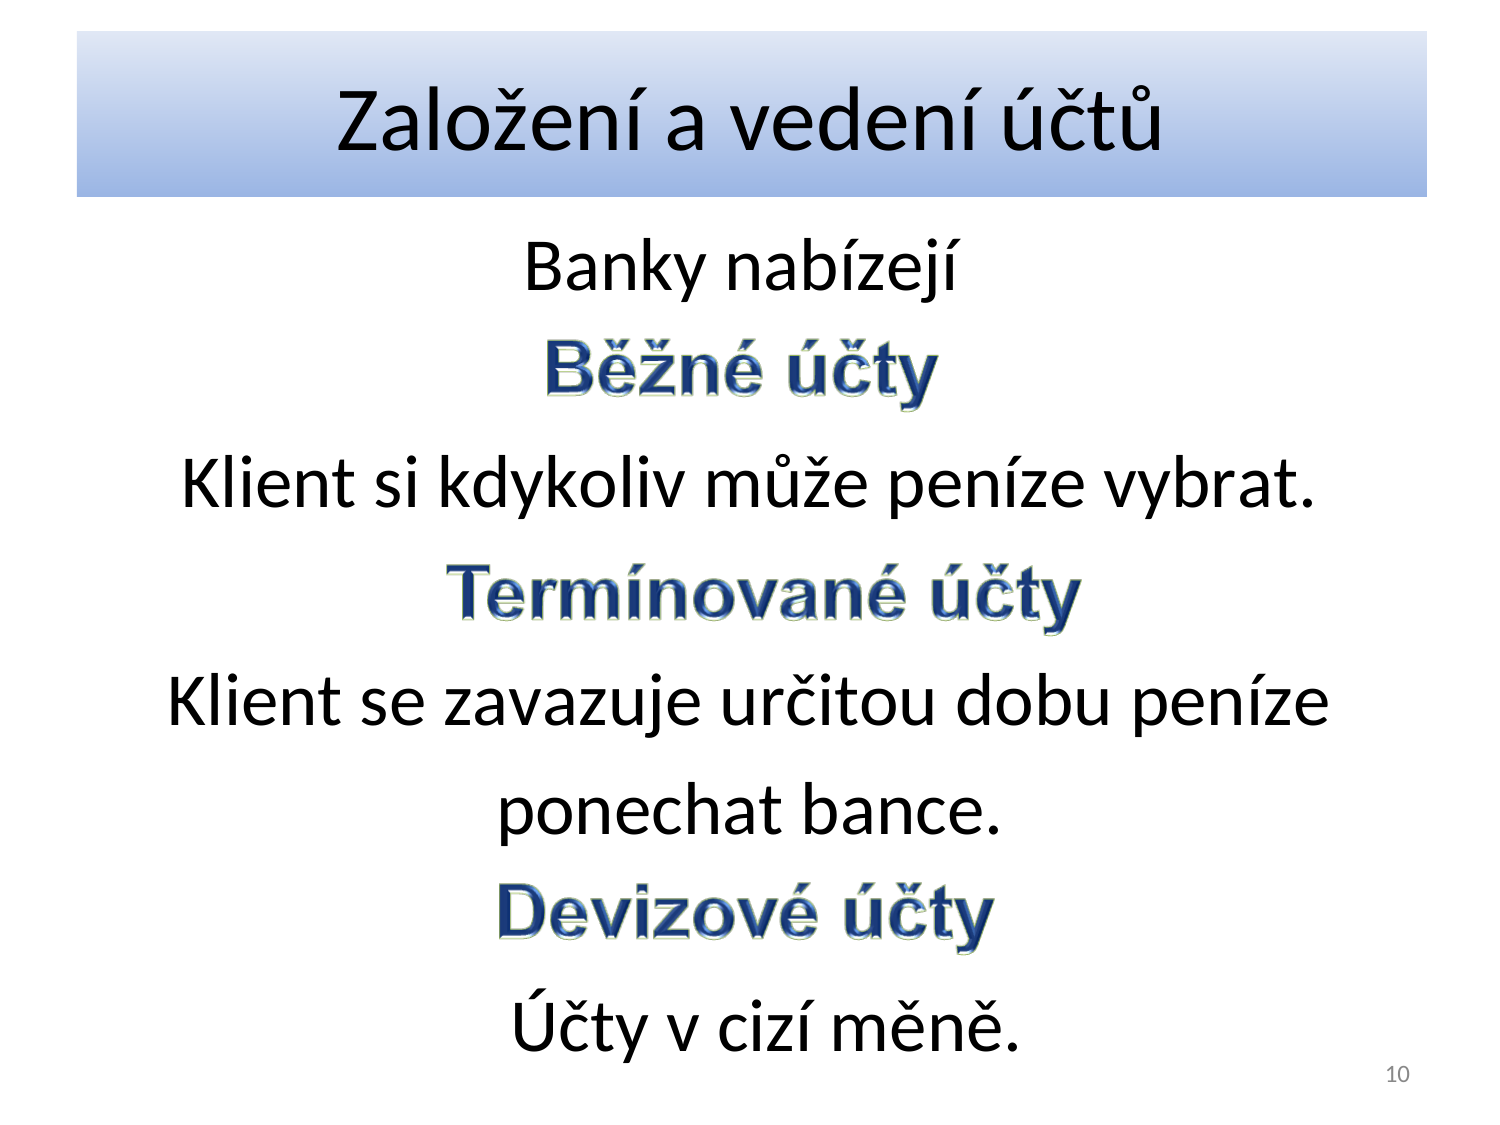

# Založení a vedení účtů
Banky nabízejí
Klient si kdykoliv může peníze vybrat.
Klient se zavazuje určitou dobu peníze
ponechat bance.
 Účty v cizí měně.